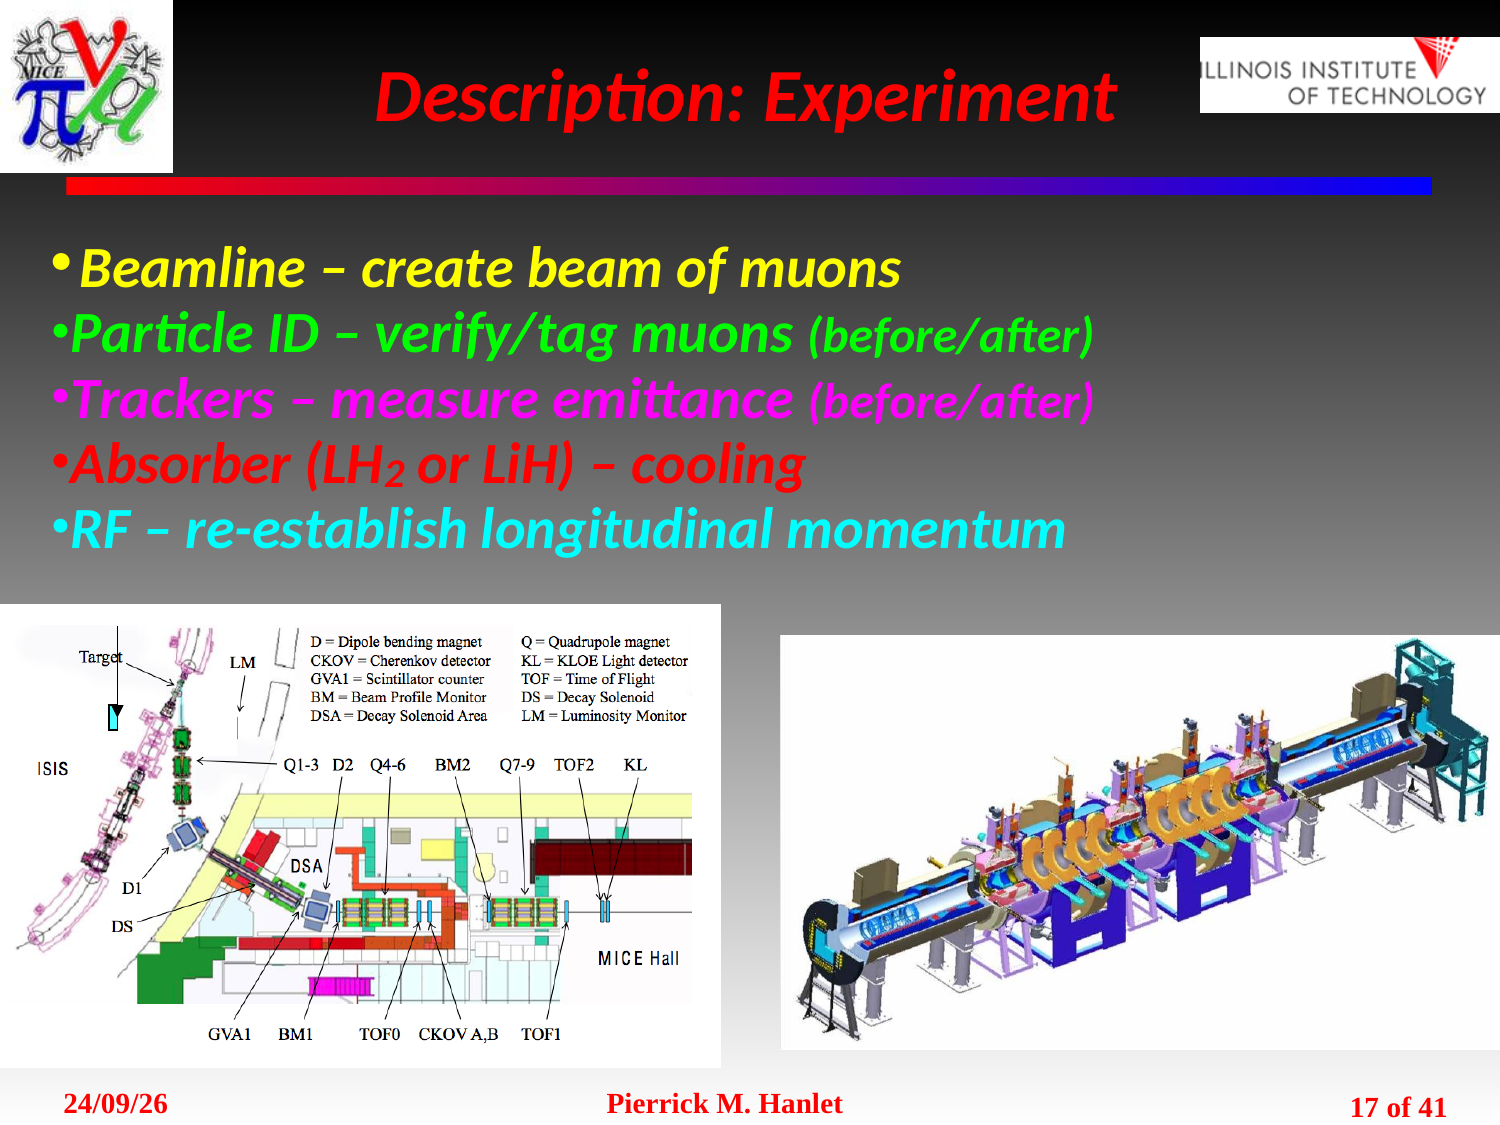

# Description: Experiment
Beamline – create beam of muons
Particle ID – verify/tag muons (before/after)
Trackers – measure emittance (before/after)
Absorber (LH2 or LiH) – cooling
RF – re-establish longitudinal momentum
17
Pierrick Hanlet